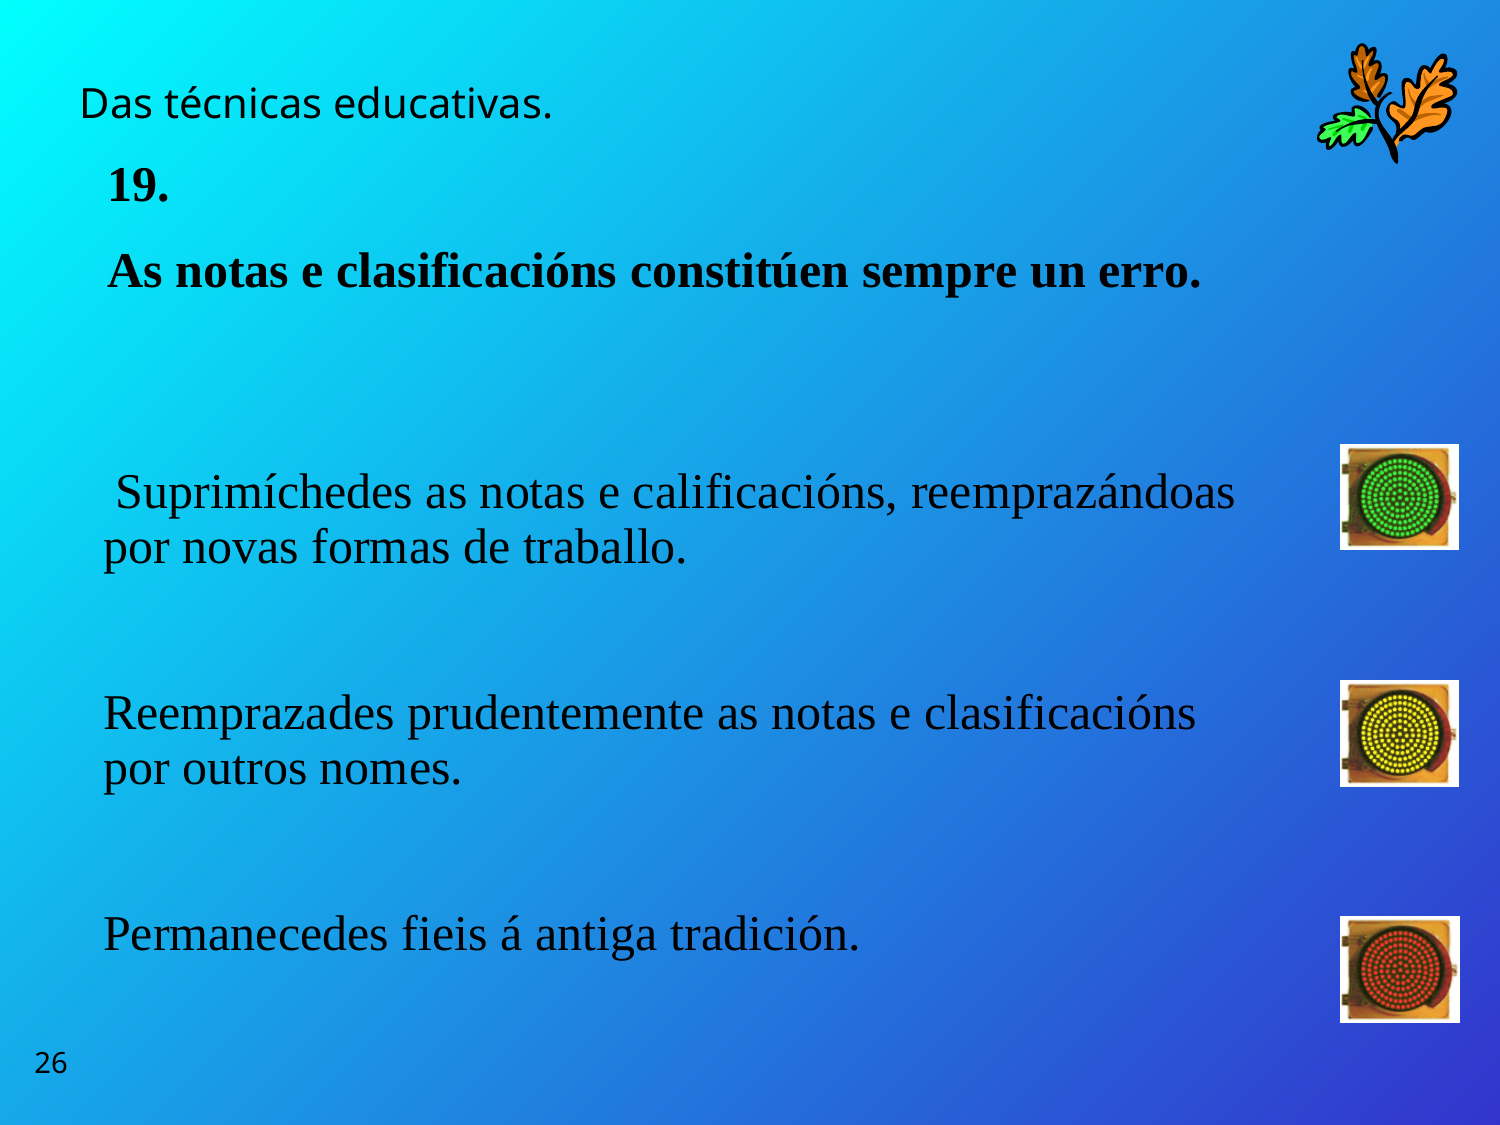

Das técnicas educativas.
19.
	As notas e clasificacións constitúen sempre un erro.
 Suprimíchedes as notas e calificacións, reemprazándoas por novas formas de traballo.
Reemprazades prudentemente as notas e clasificacións por outros nomes.
Permanecedes fieis á antiga tradición.
26